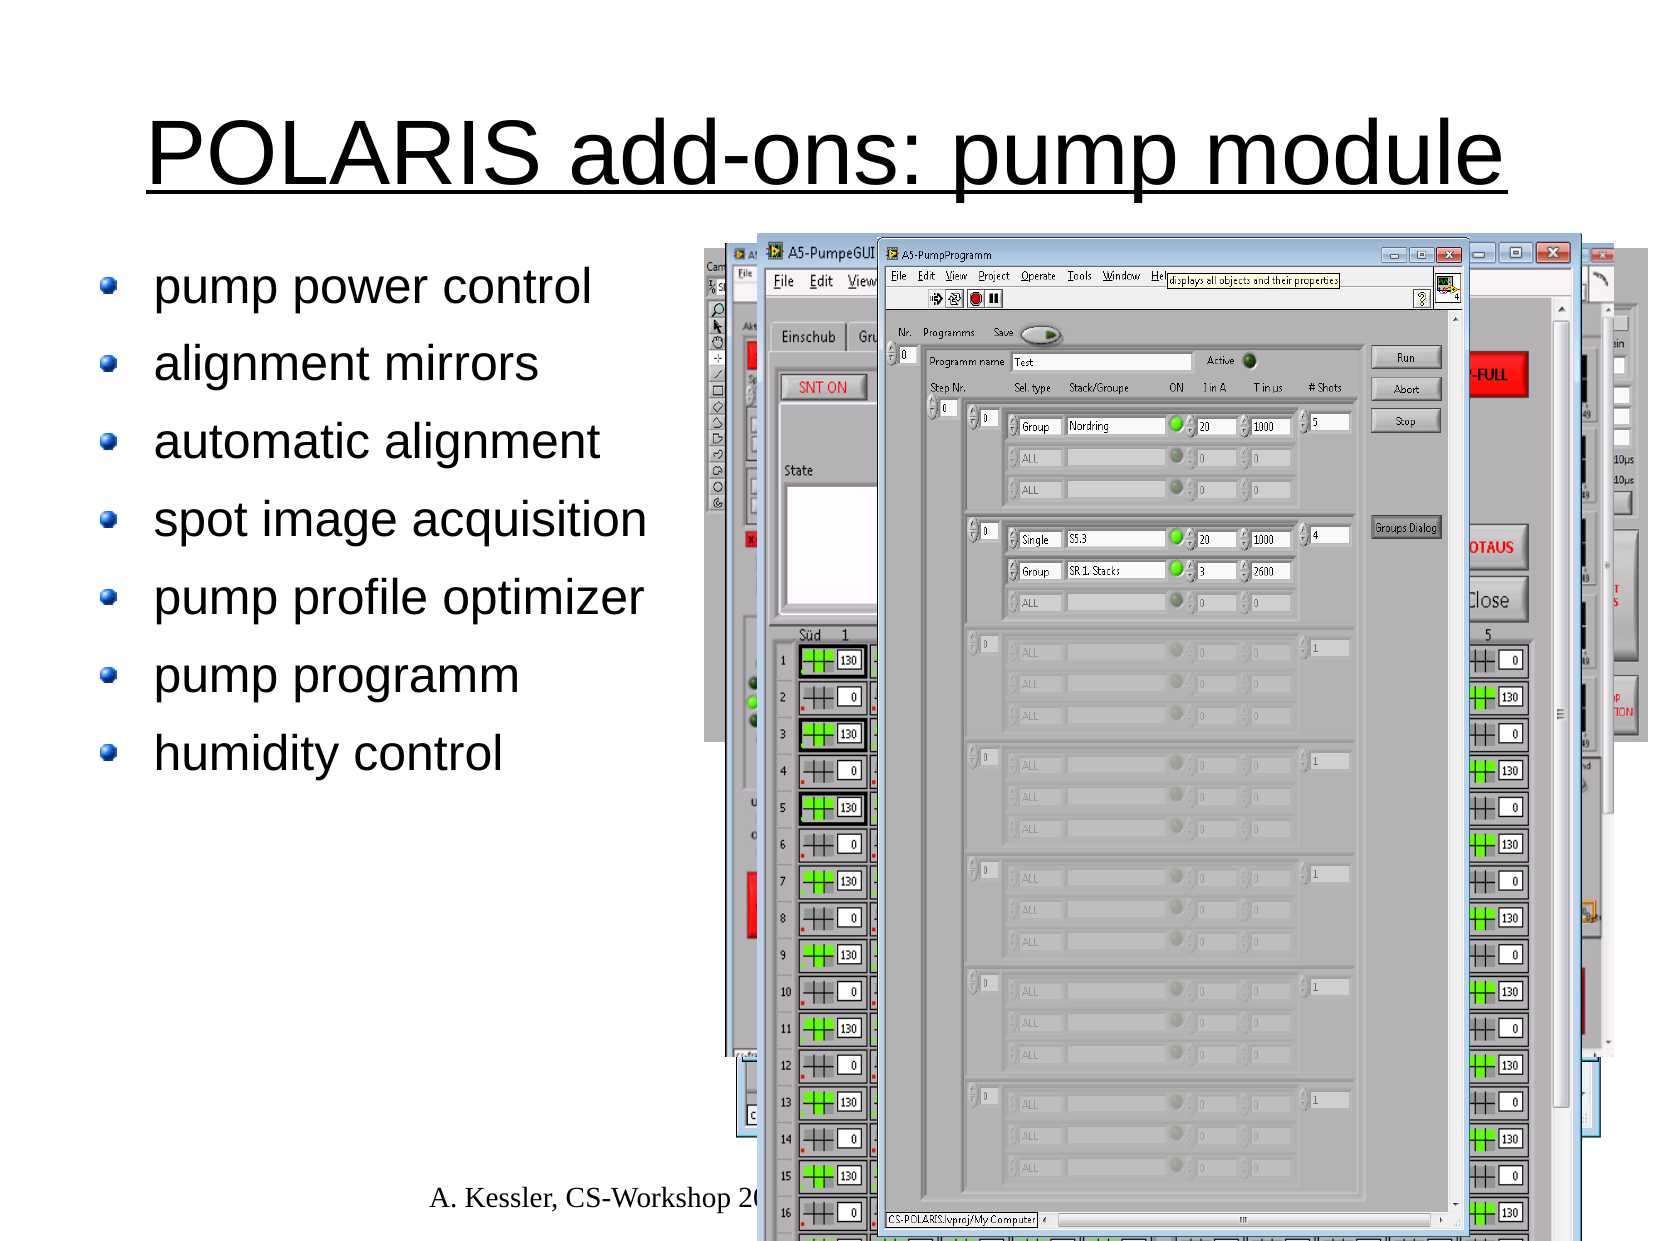

# POLARIS add-ons: pump module
pump power control
alignment mirrors
automatic alignment
spot image acquisition
pump profile optimizer
pump programm
humidity control
A. Kessler, CS-Workshop 2013, CS-Framework at POLARIS